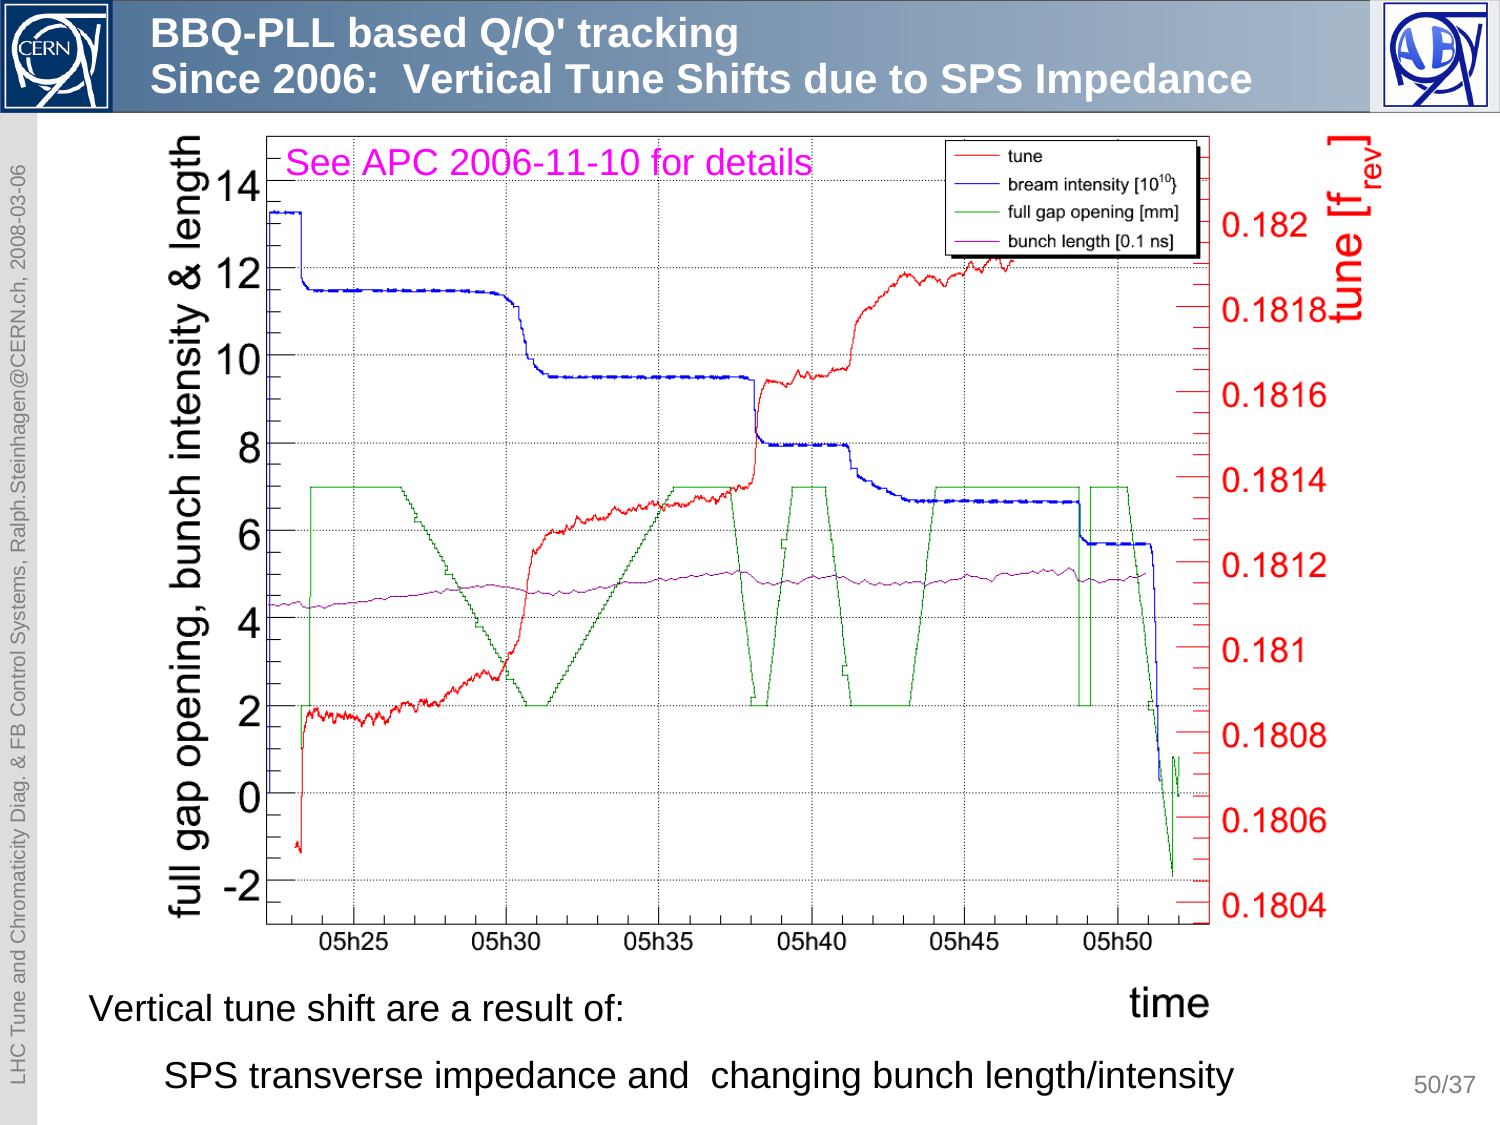

# BBQ-PLL based Q/Q' tracking Since 2006: Vertical Tune Shifts due to SPS Impedance
See APC 2006-11-10 for details
Vertical tune shift are a result of:
SPS transverse impedance and changing bunch length/intensity